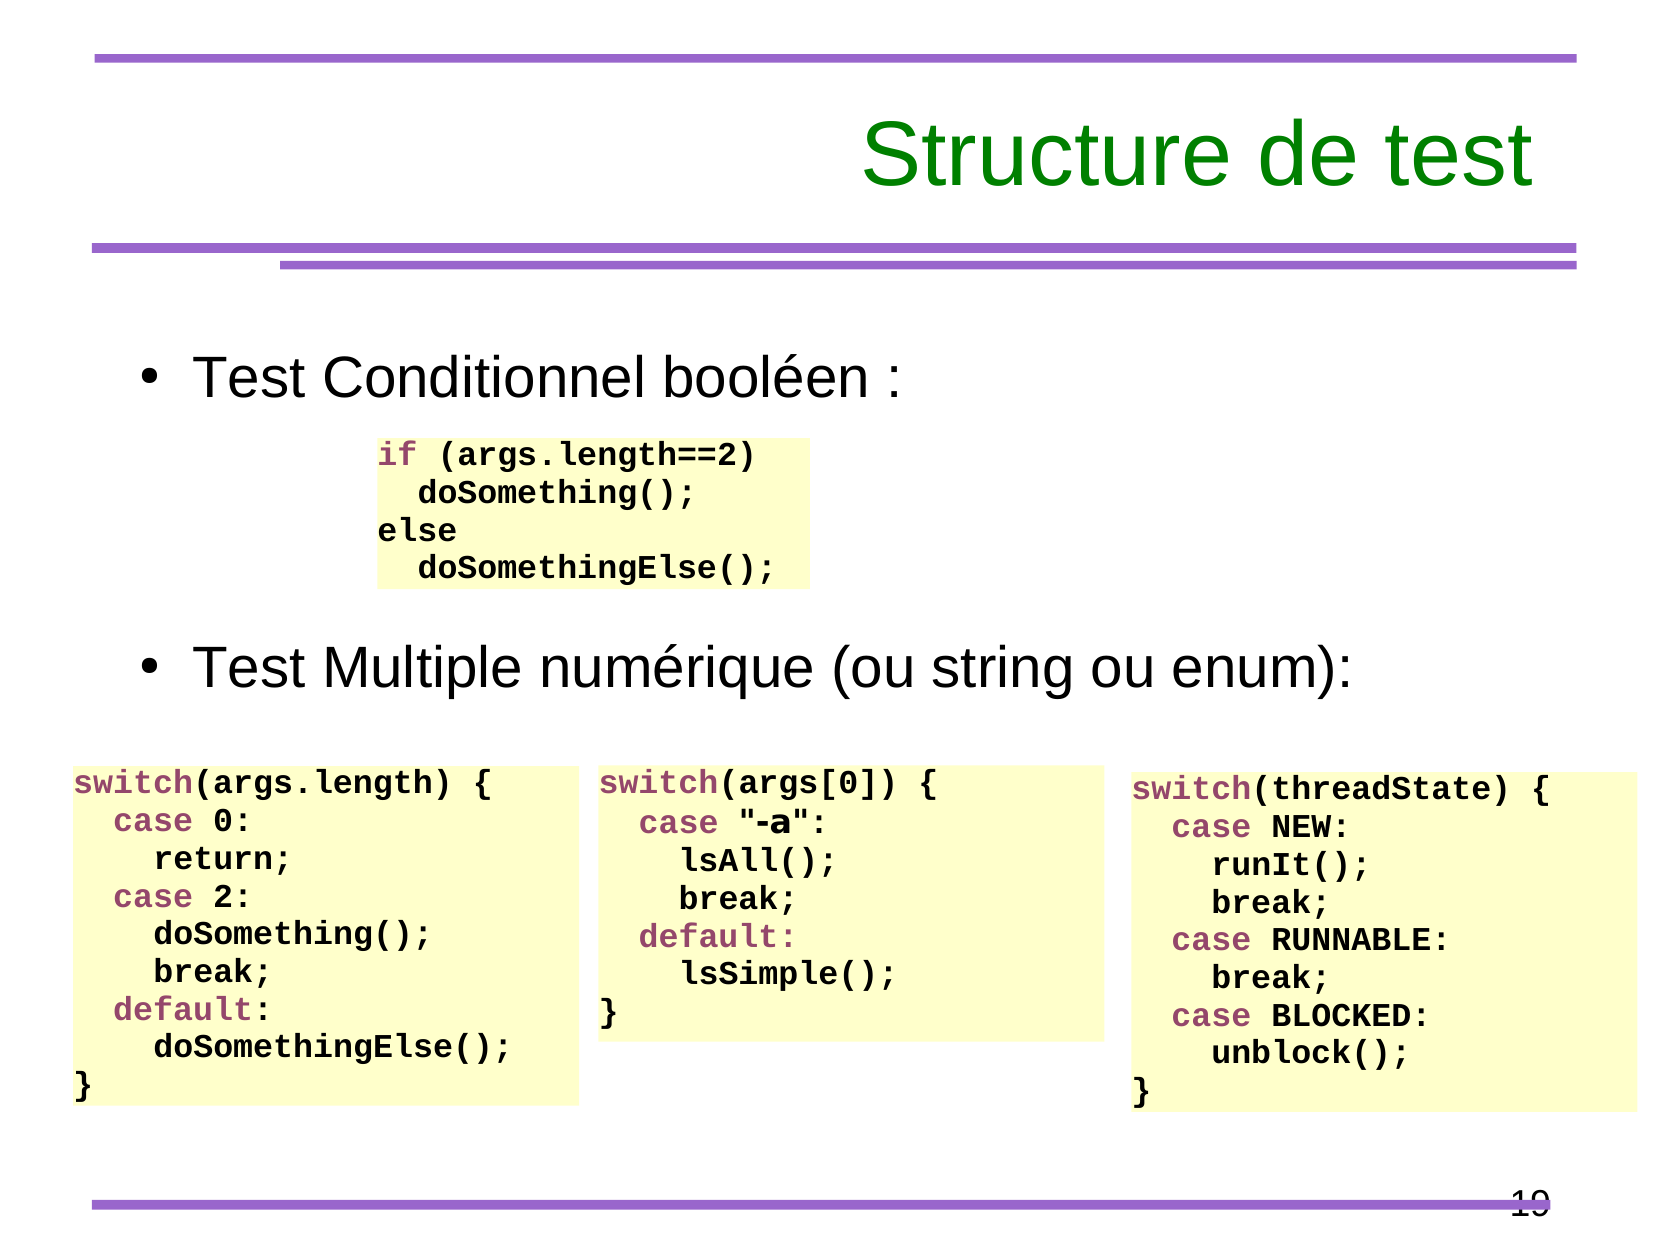

# Structure de test
Test Conditionnel booléen :
Test Multiple numérique (ou string ou enum):
if (args.length==2)
 doSomething();
else
 doSomethingElse();
switch(args[0]) {
 case "-a":
 lsAll();
 break;
 default:
 lsSimple();
}
switch(args.length) {
 case 0:
 return;
 case 2:
 doSomething();
 break;
 default:
 doSomethingElse();
}
switch(threadState) {
 case NEW:
 runIt();
 break;
 case RUNNABLE:
 break;
 case BLOCKED:
 unblock();
}